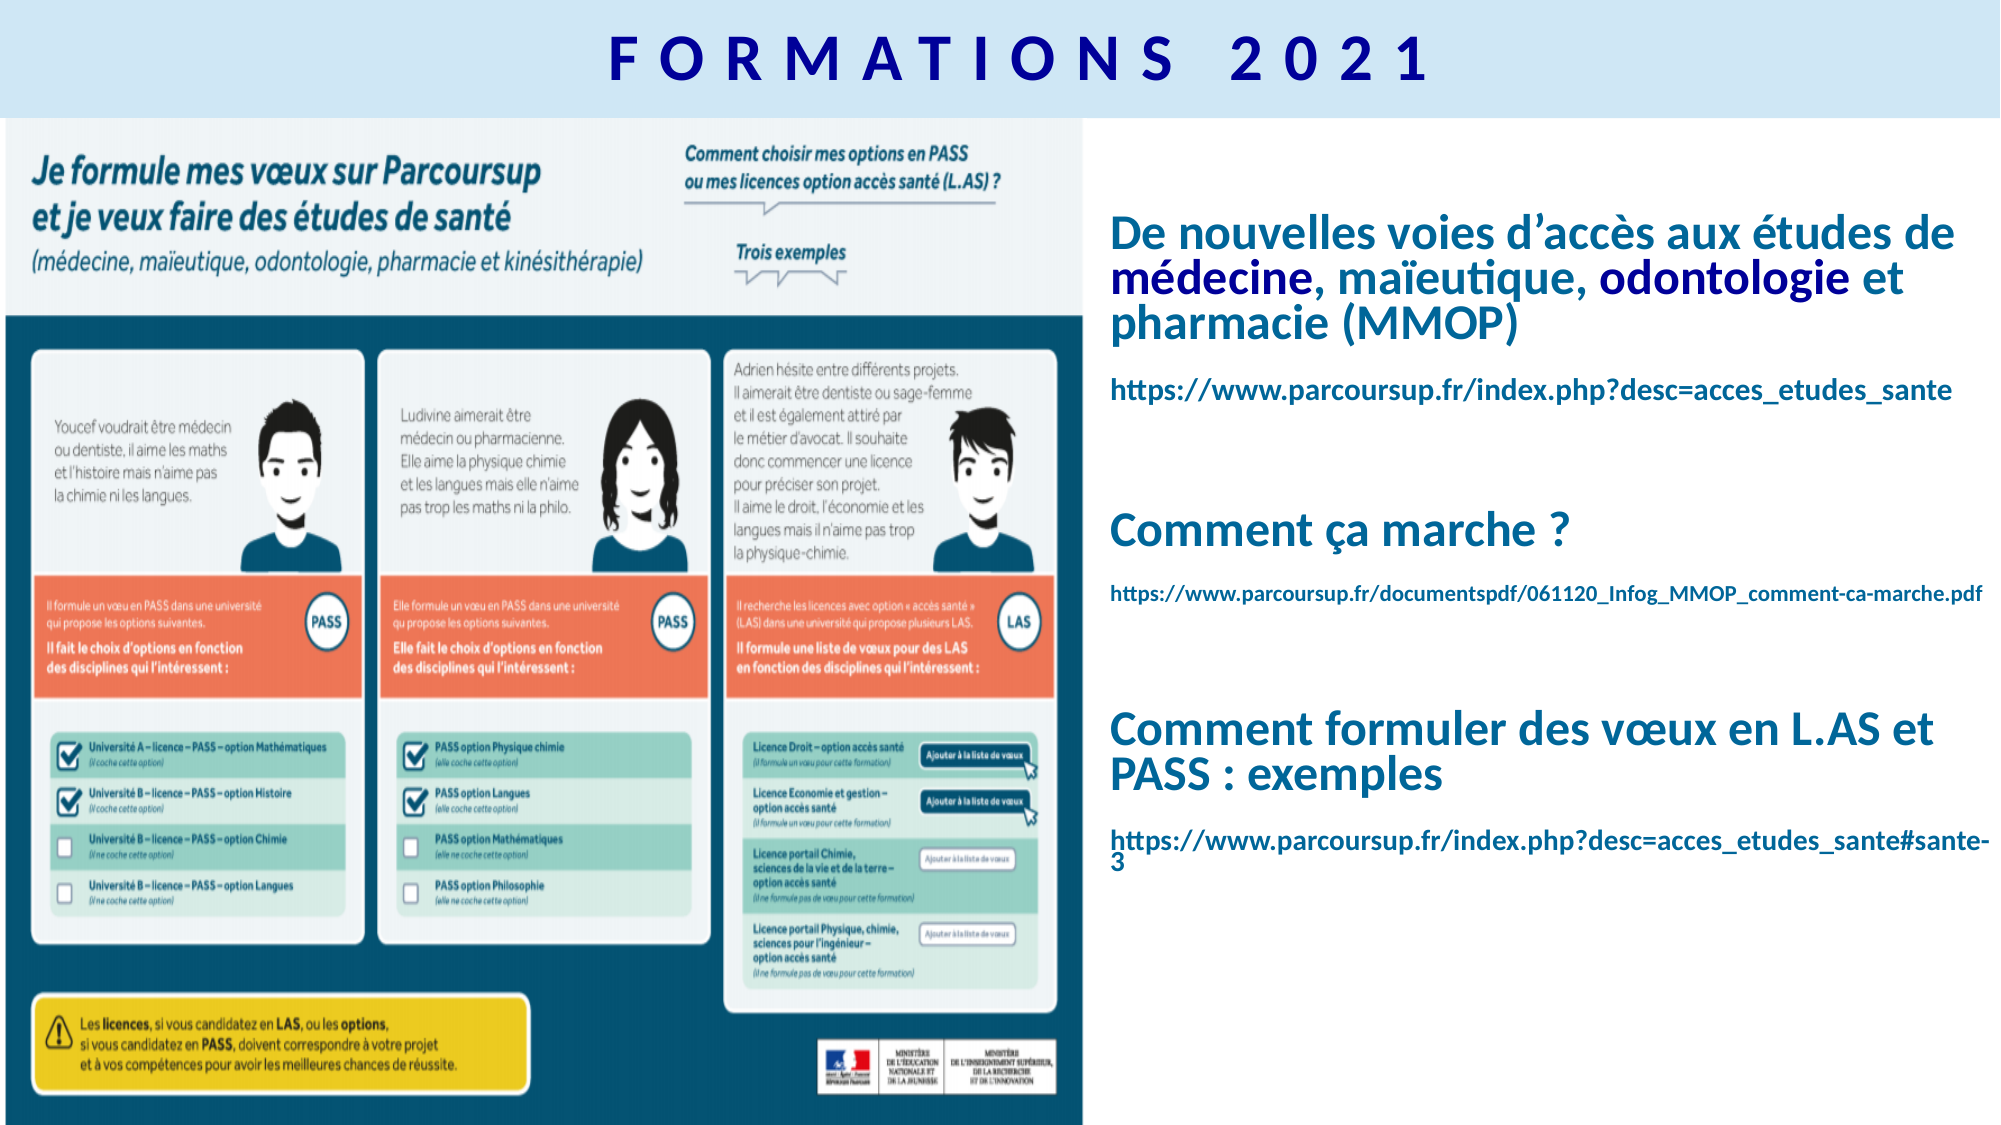

# FORMATIONS 2021
De nouvelles voies d’accès aux études de médecine, maïeutique, odontologie et pharmacie (MMOP)
https://www.parcoursup.fr/index.php?desc=acces_etudes_sante
Comment ça marche ?
https://www.parcoursup.fr/documentspdf/061120_Infog_MMOP_comment-ca-marche.pdf
Comment formuler des vœux en L.AS et PASS : exemples
https://www.parcoursup.fr/index.php?desc=acces_etudes_sante#sante-3